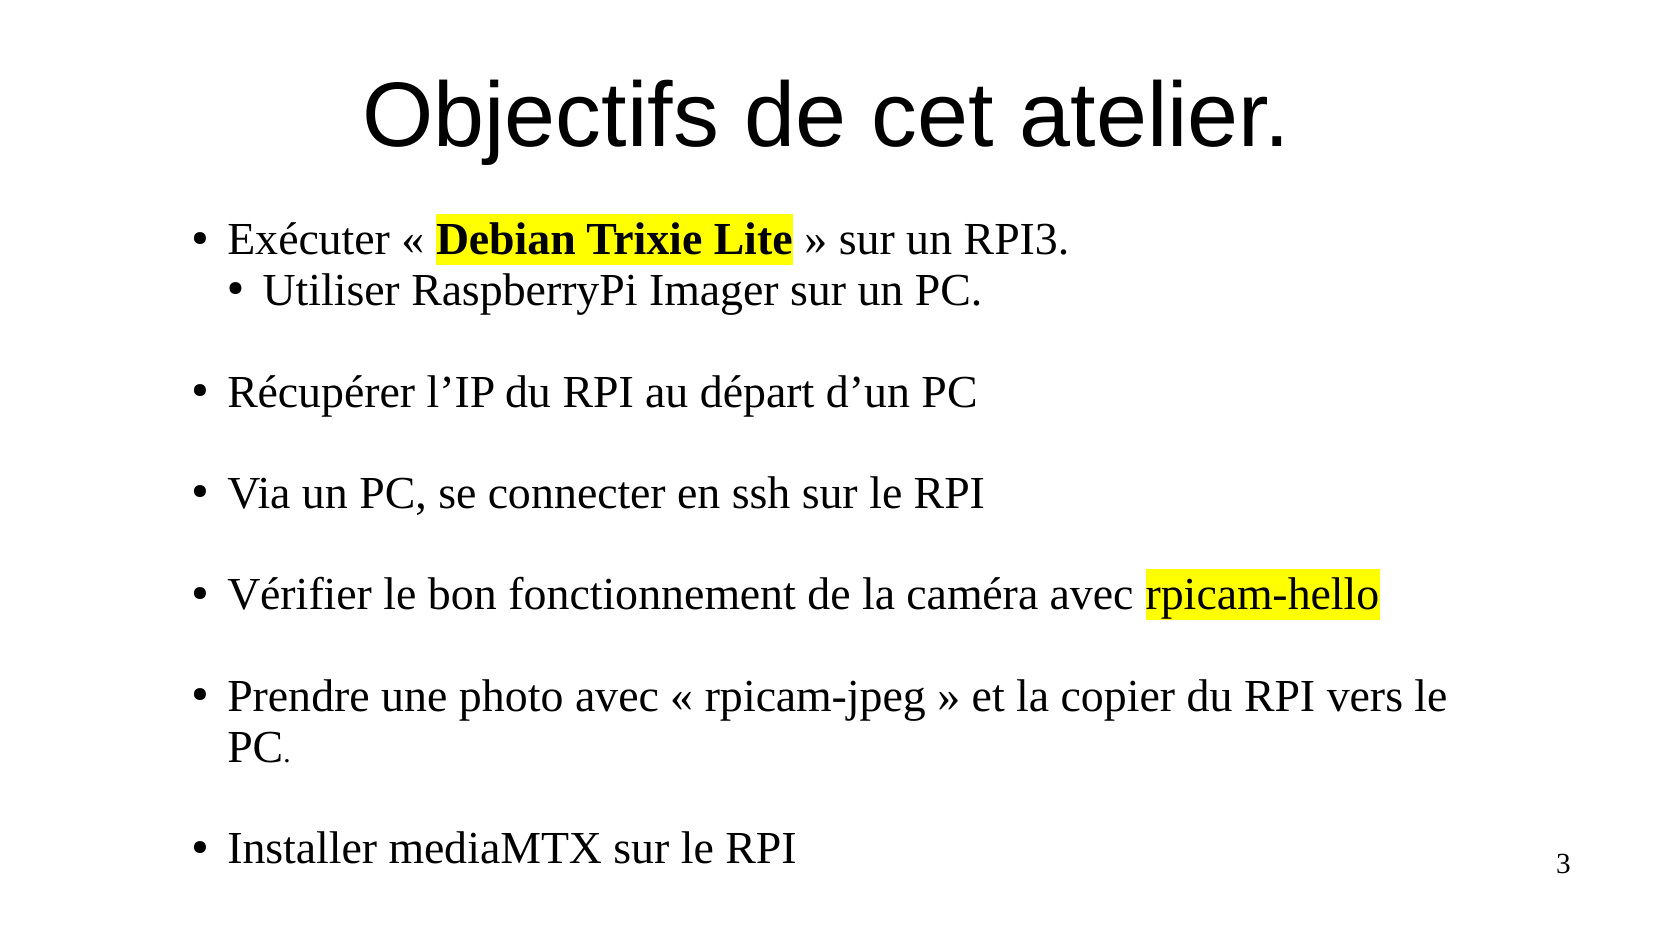

# Objectifs de cet atelier.
Exécuter « Debian Trixie Lite » sur un RPI3.
Utiliser RaspberryPi Imager sur un PC.
Récupérer l’IP du RPI au départ d’un PC
Via un PC, se connecter en ssh sur le RPI
Vérifier le bon fonctionnement de la caméra avec rpicam-hello
Prendre une photo avec « rpicam-jpeg » et la copier du RPI vers le PC.
Installer mediaMTX sur le RPI
3